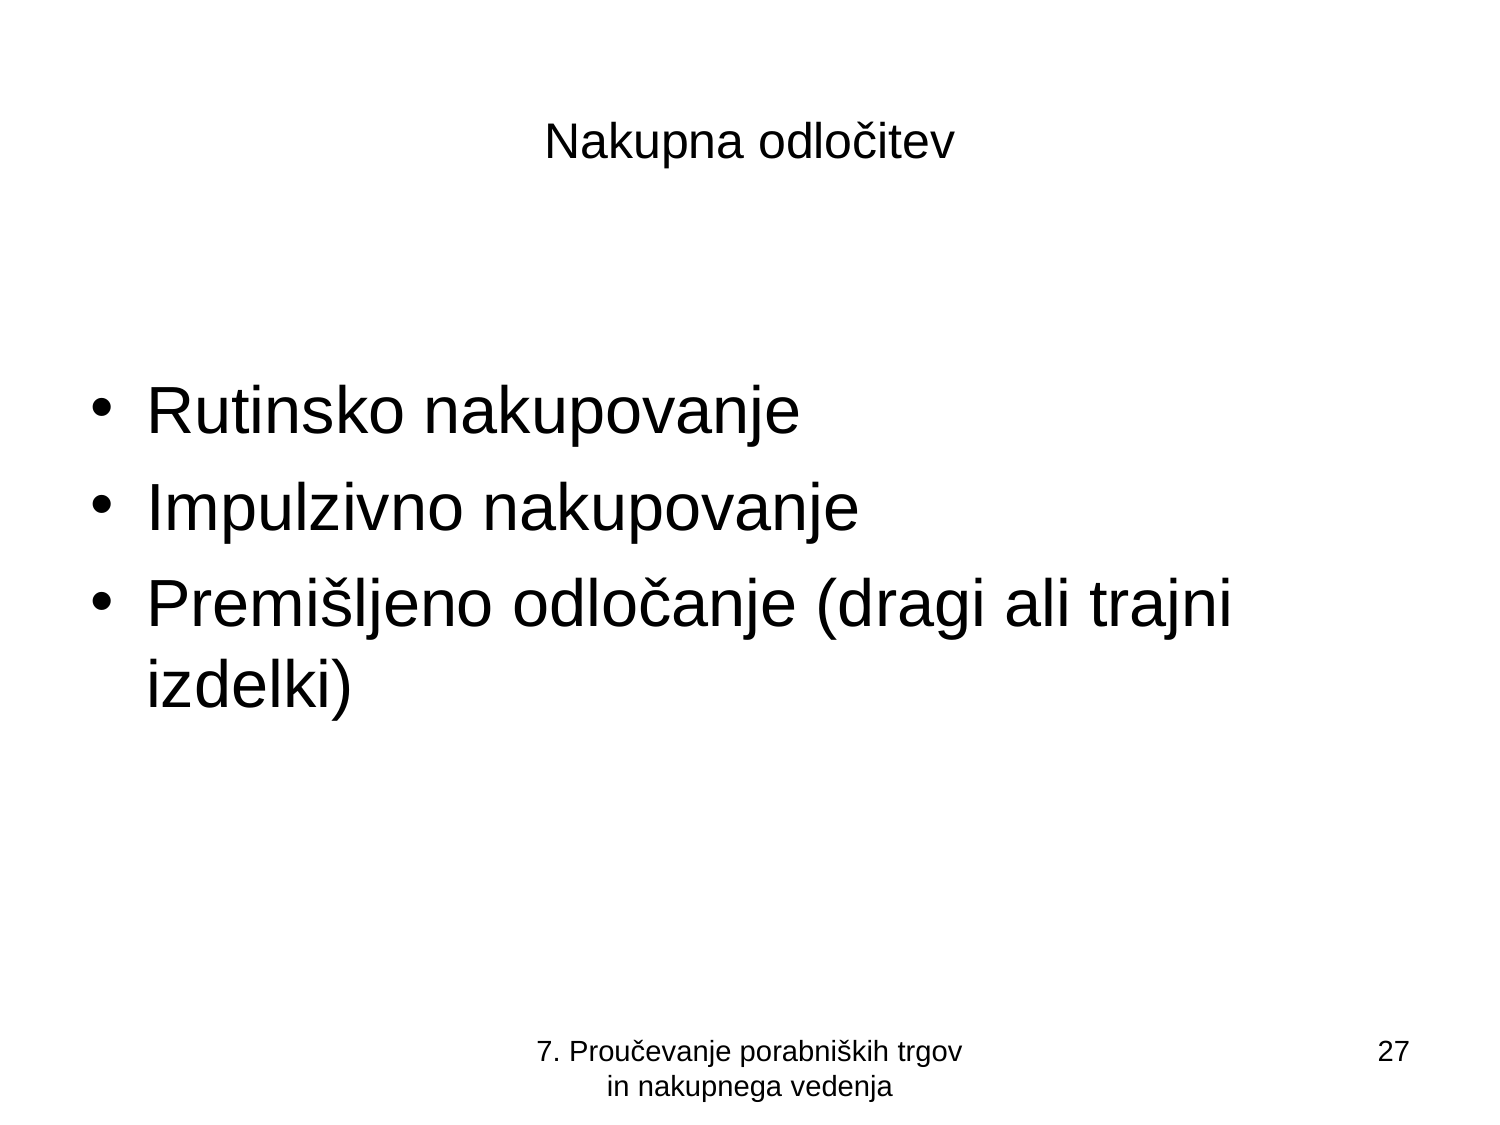

# Nakupna odločitev
Rutinsko nakupovanje
Impulzivno nakupovanje
Premišljeno odločanje (dragi ali trajni izdelki)
7. Proučevanje porabniških trgov in nakupnega vedenja